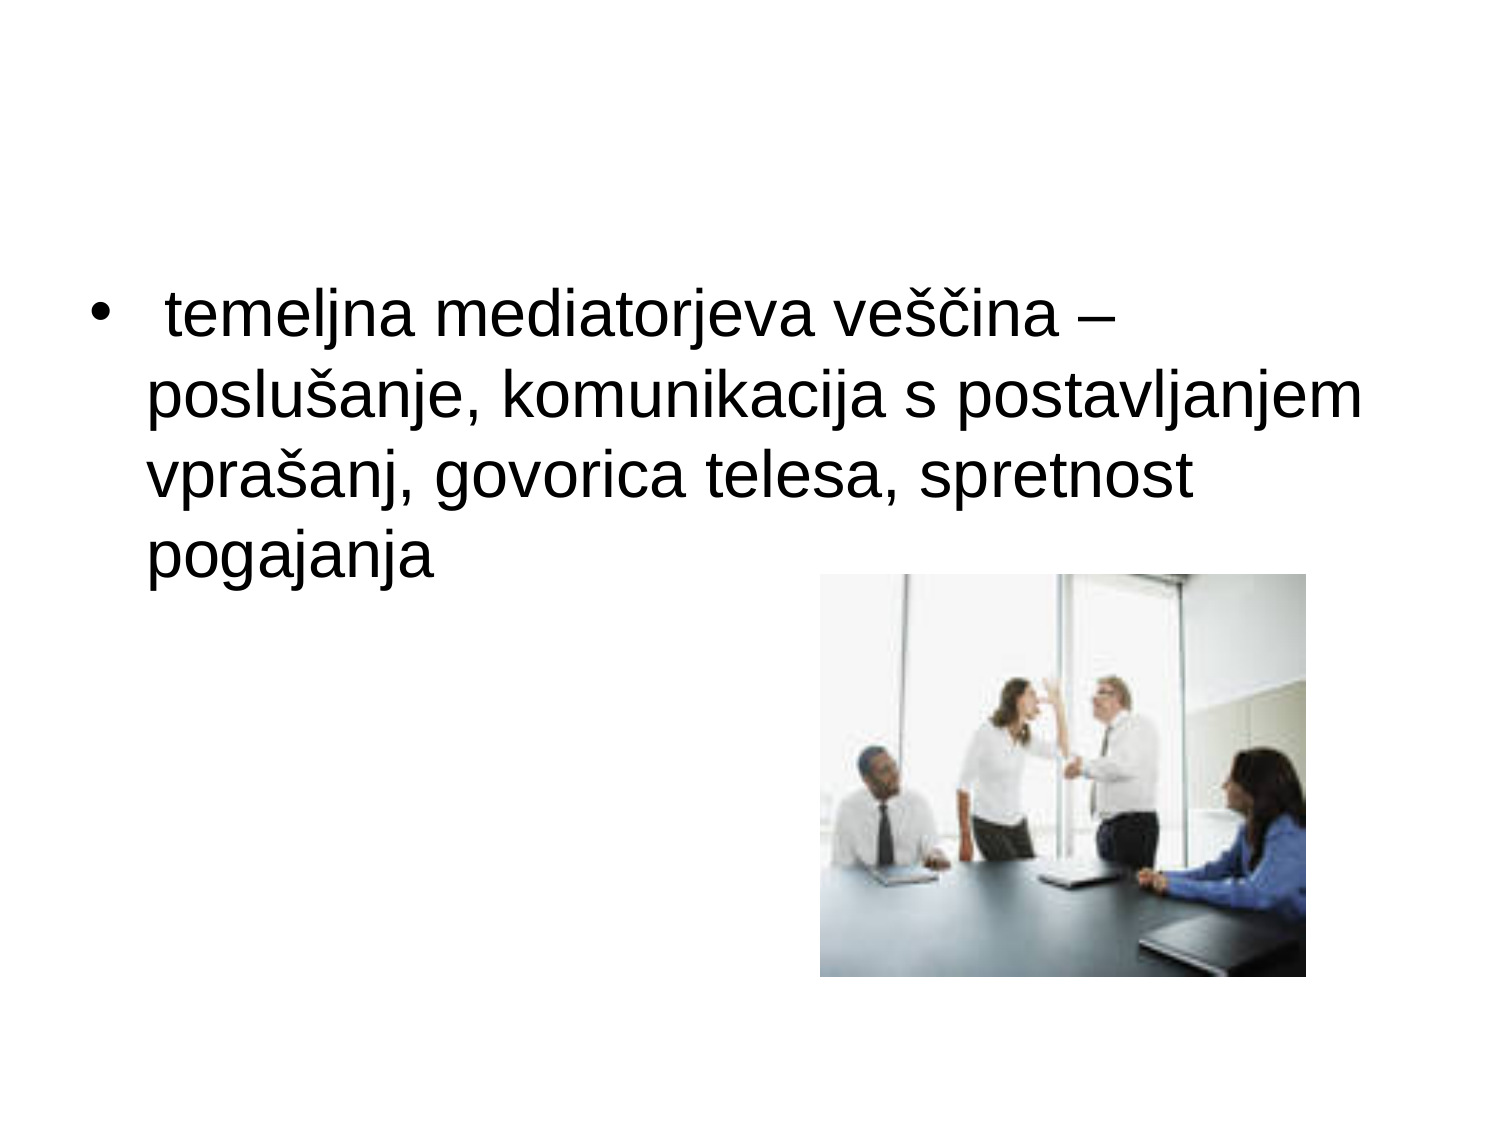

#
 temeljna mediatorjeva veščina – poslušanje, komunikacija s postavljanjem vprašanj, govorica telesa, spretnost pogajanja